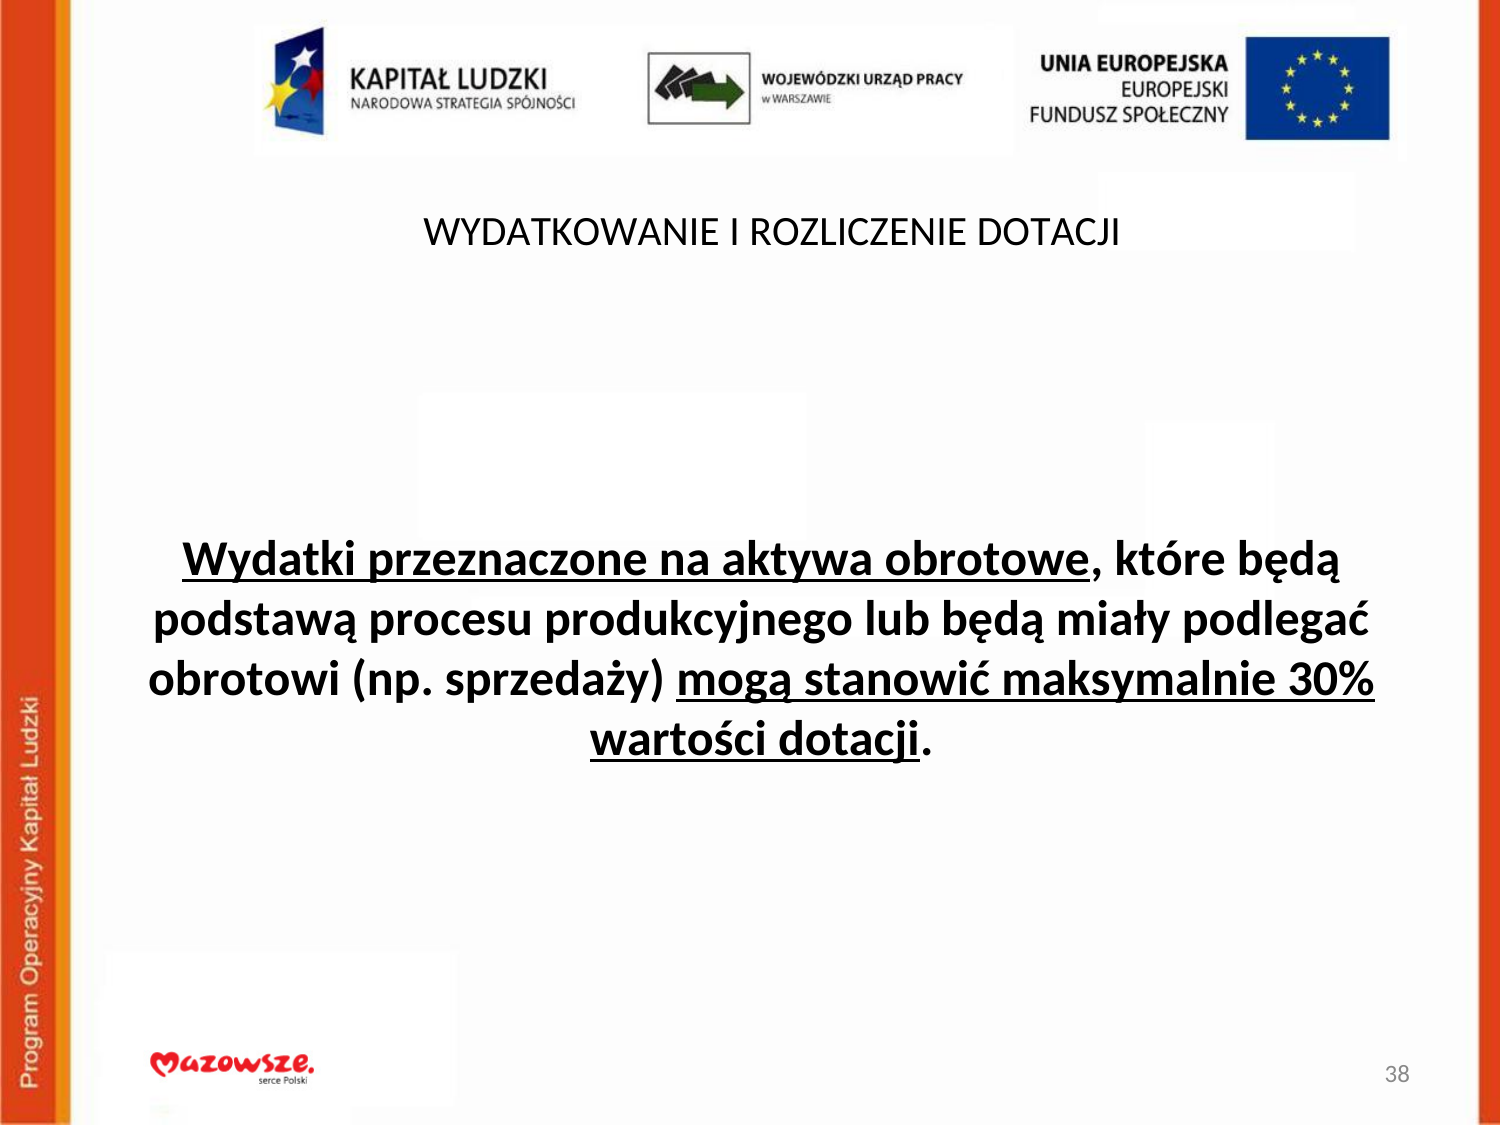

WYDATKOWANIE I ROZLICZENIE DOTACJI
# Wydatki przeznaczone na aktywa obrotowe, które będą podstawą procesu produkcyjnego lub będą miały podlegać obrotowi (np. sprzedaży) mogą stanowić maksymalnie 30% wartości dotacji.